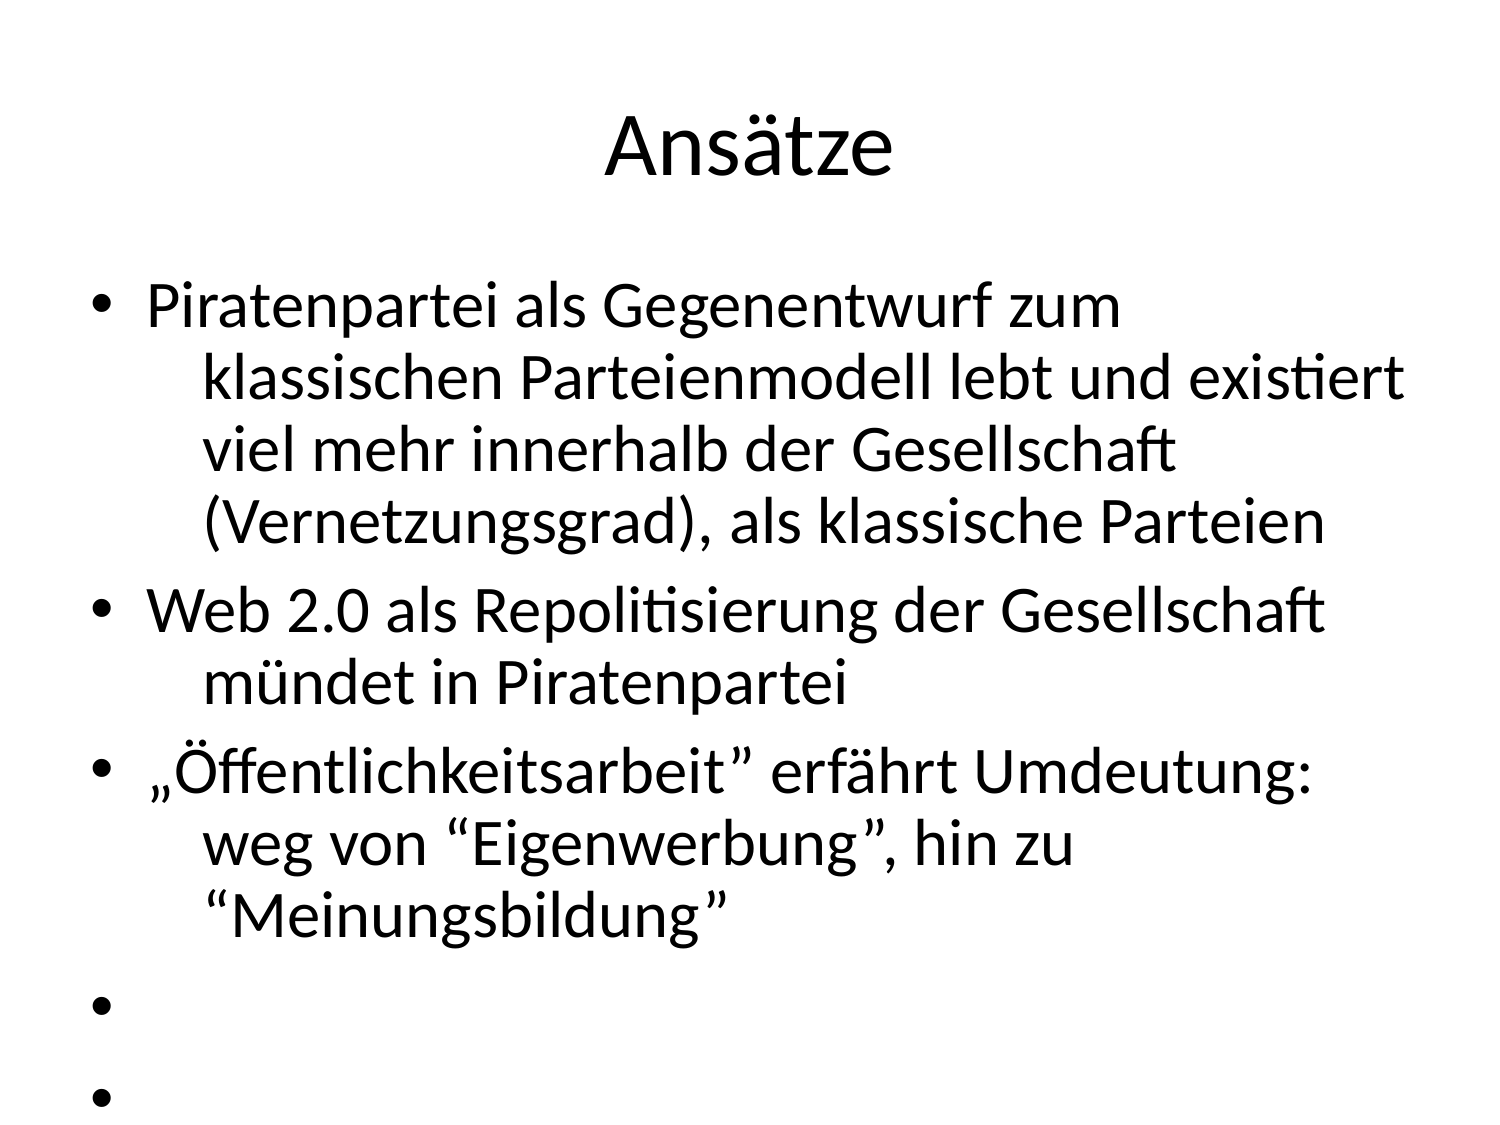

# Ansätze
Piratenpartei als Gegenentwurf zum klassischen Parteienmodell lebt und existiert viel mehr innerhalb der Gesellschaft (Vernetzungsgrad), als klassische Parteien
Web 2.0 als Repolitisierung der Gesellschaft mündet in Piratenpartei
„Öffentlichkeitsarbeit” erfährt Umdeutung: weg von “Eigenwerbung”, hin zu “Meinungsbildung”